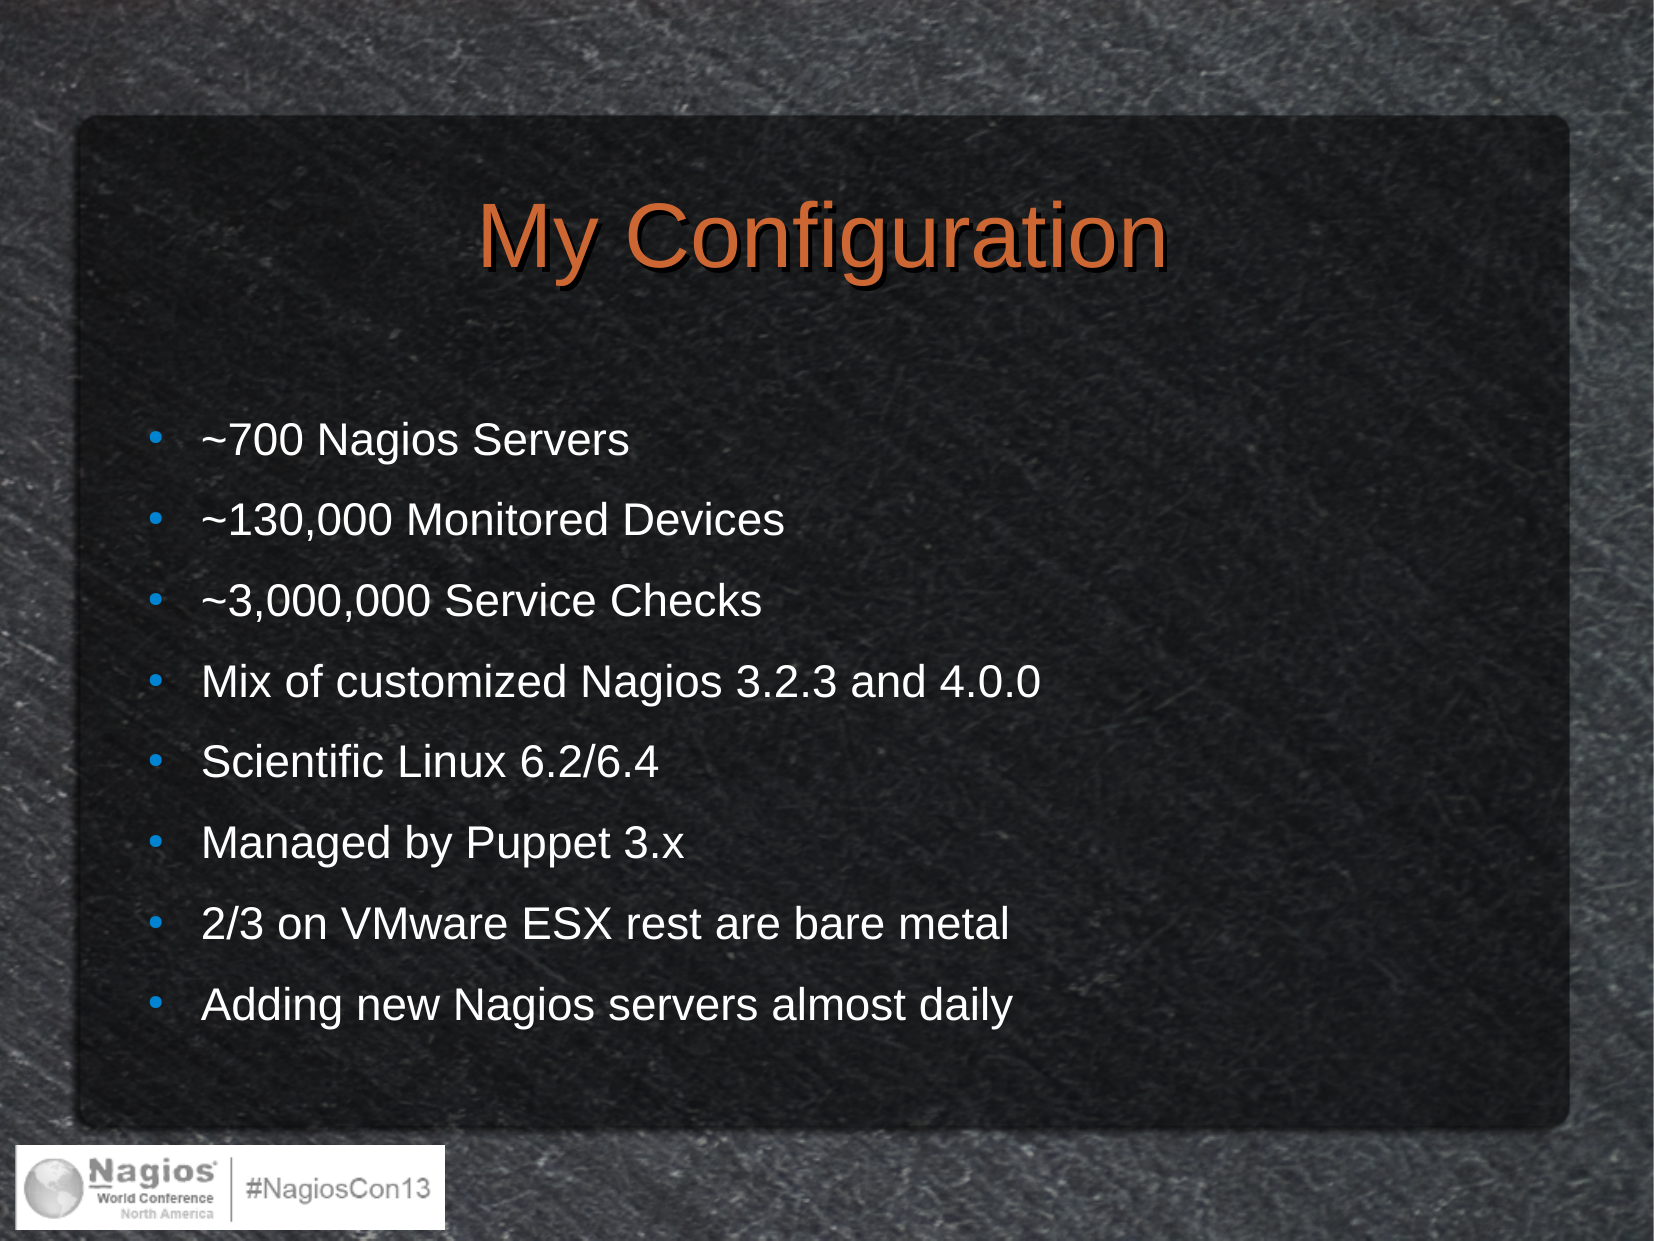

# My Configuration
~700 Nagios Servers
~130,000 Monitored Devices
~3,000,000 Service Checks
Mix of customized Nagios 3.2.3 and 4.0.0
Scientific Linux 6.2/6.4
Managed by Puppet 3.x
2/3 on VMware ESX rest are bare metal
Adding new Nagios servers almost daily